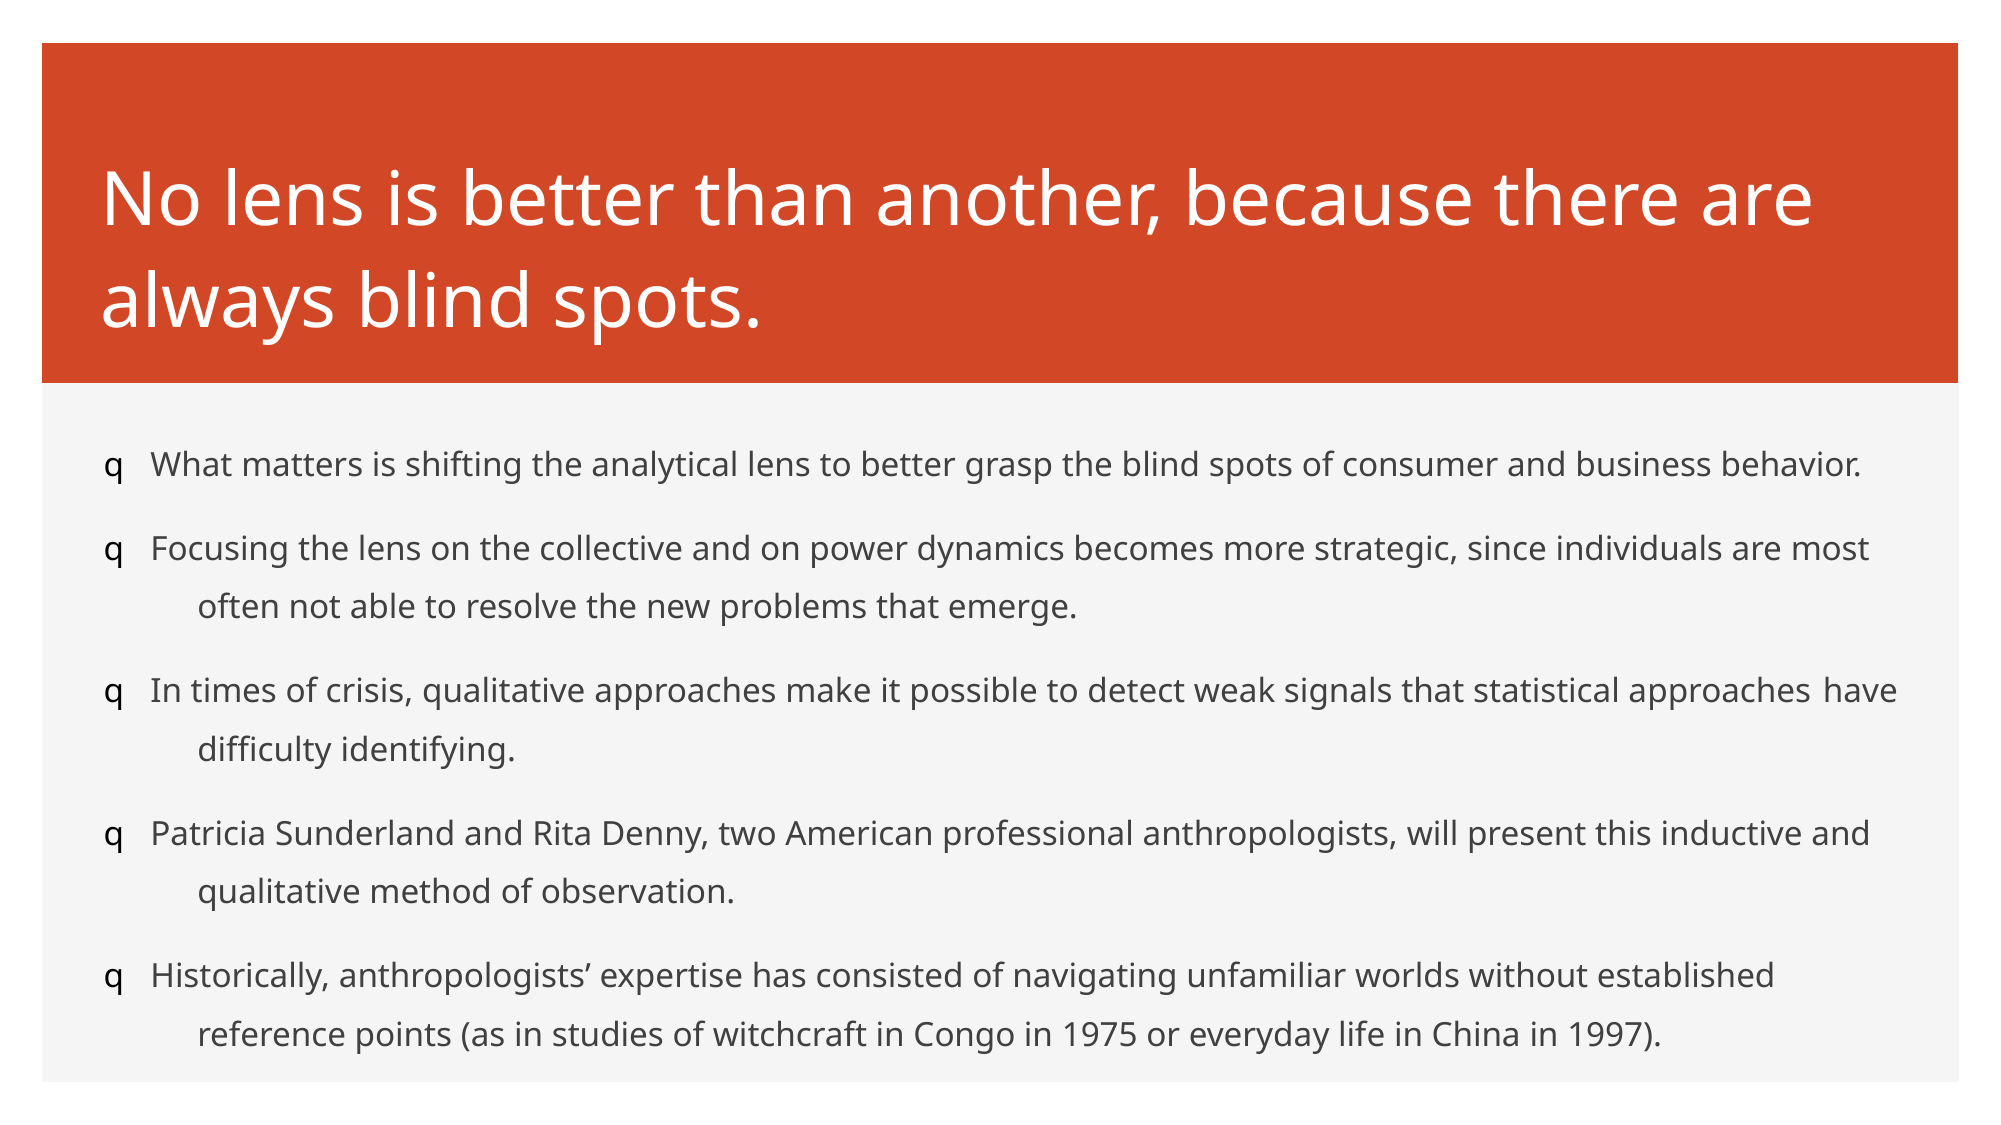

# No lens is better than another, because there are always blind spots.
What matters is shifting the analytical lens to better grasp the blind spots of consumer and business behavior.
Focusing the lens on the collective and on power dynamics becomes more strategic, since individuals are most often not able to resolve the new problems that emerge.
In times of crisis, qualitative approaches make it possible to detect weak signals that statistical approaches have difficulty identifying.
Patricia Sunderland and Rita Denny, two American professional anthropologists, will present this inductive and qualitative method of observation.
Historically, anthropologists’ expertise has consisted of navigating unfamiliar worlds without established reference points (as in studies of witchcraft in Congo in 1975 or everyday life in China in 1997).